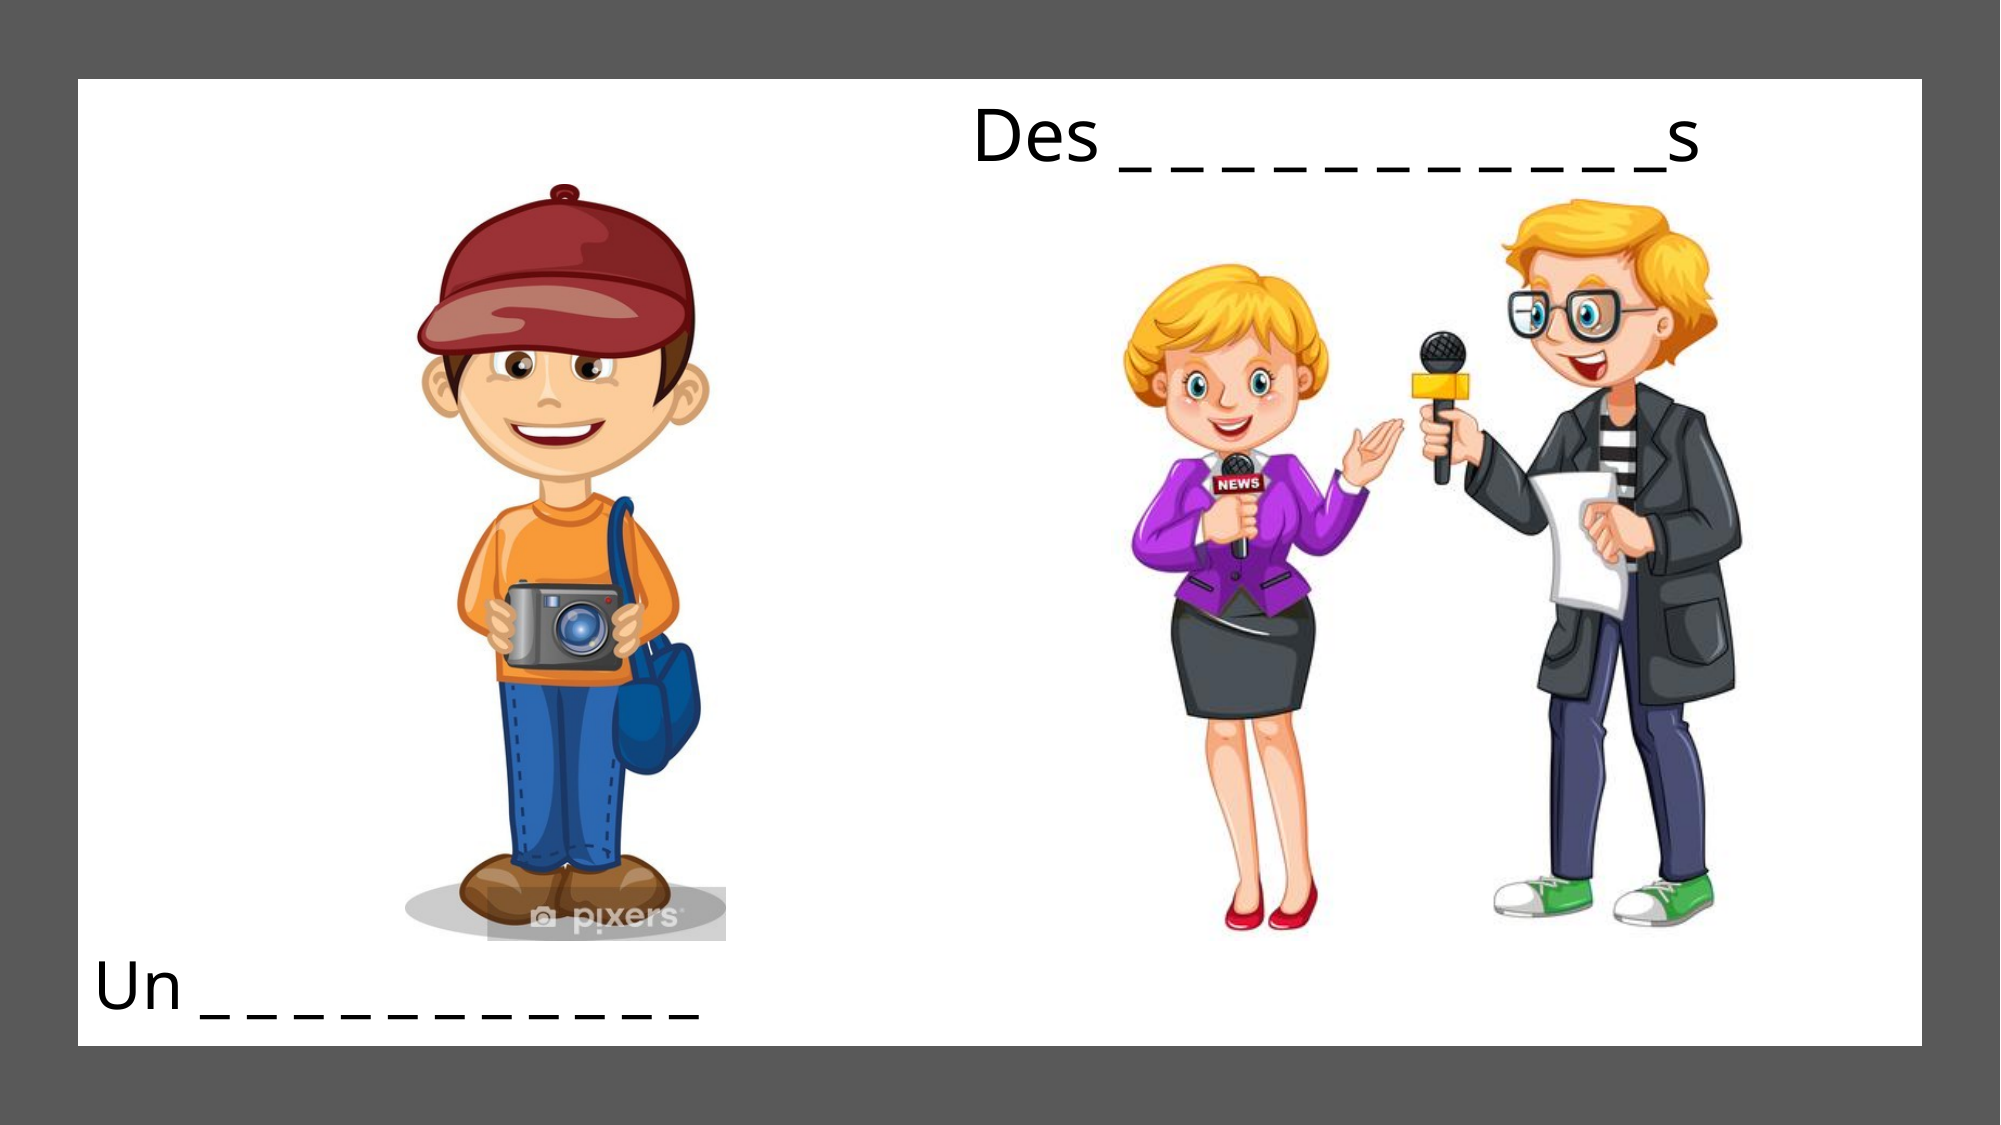

Des _ _ _ _ _ _ _ _ _ _ _s
Un _ _ _ _ _ _ _ _ _ _ _